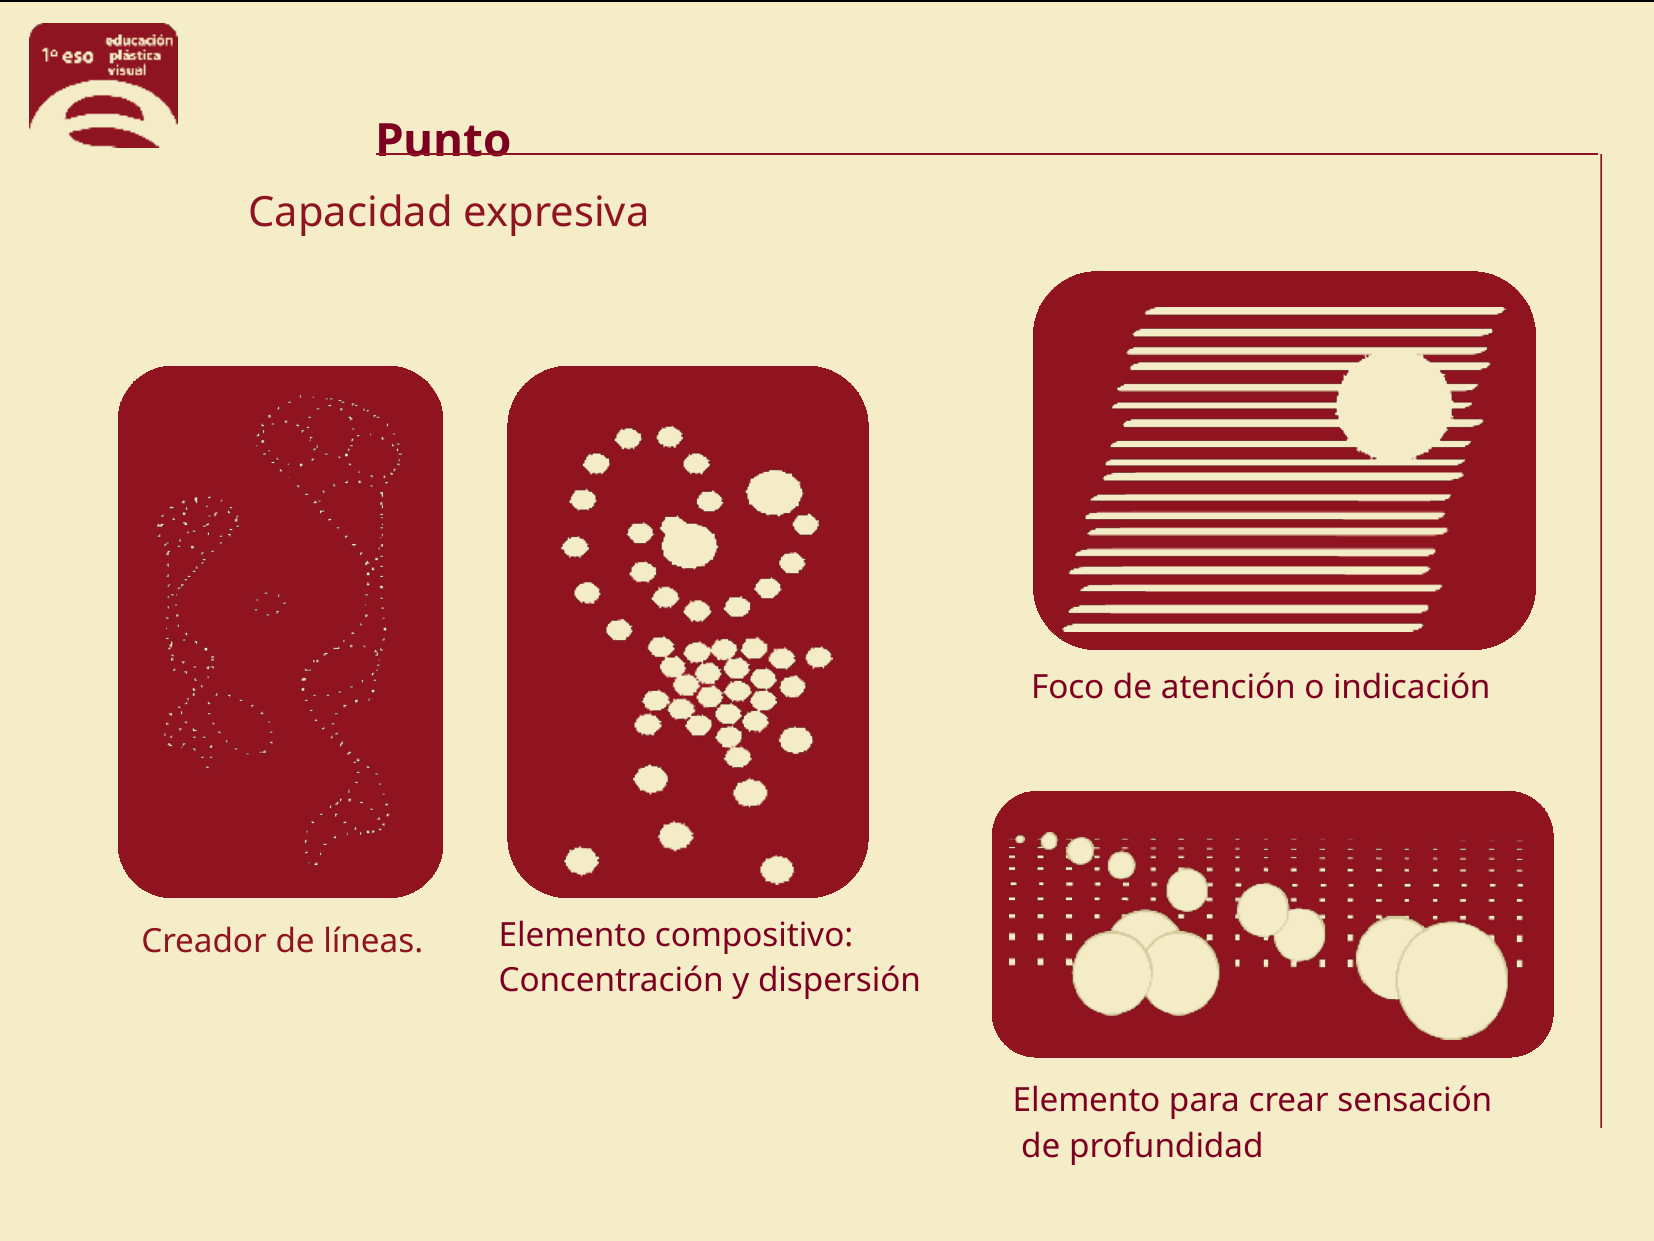

Punto
Capacidad expresiva
#
Foco de atención o indicación
Elemento compositivo:
Concentración y dispersión
Creador de líneas.
Elemento para crear sensación
 de profundidad